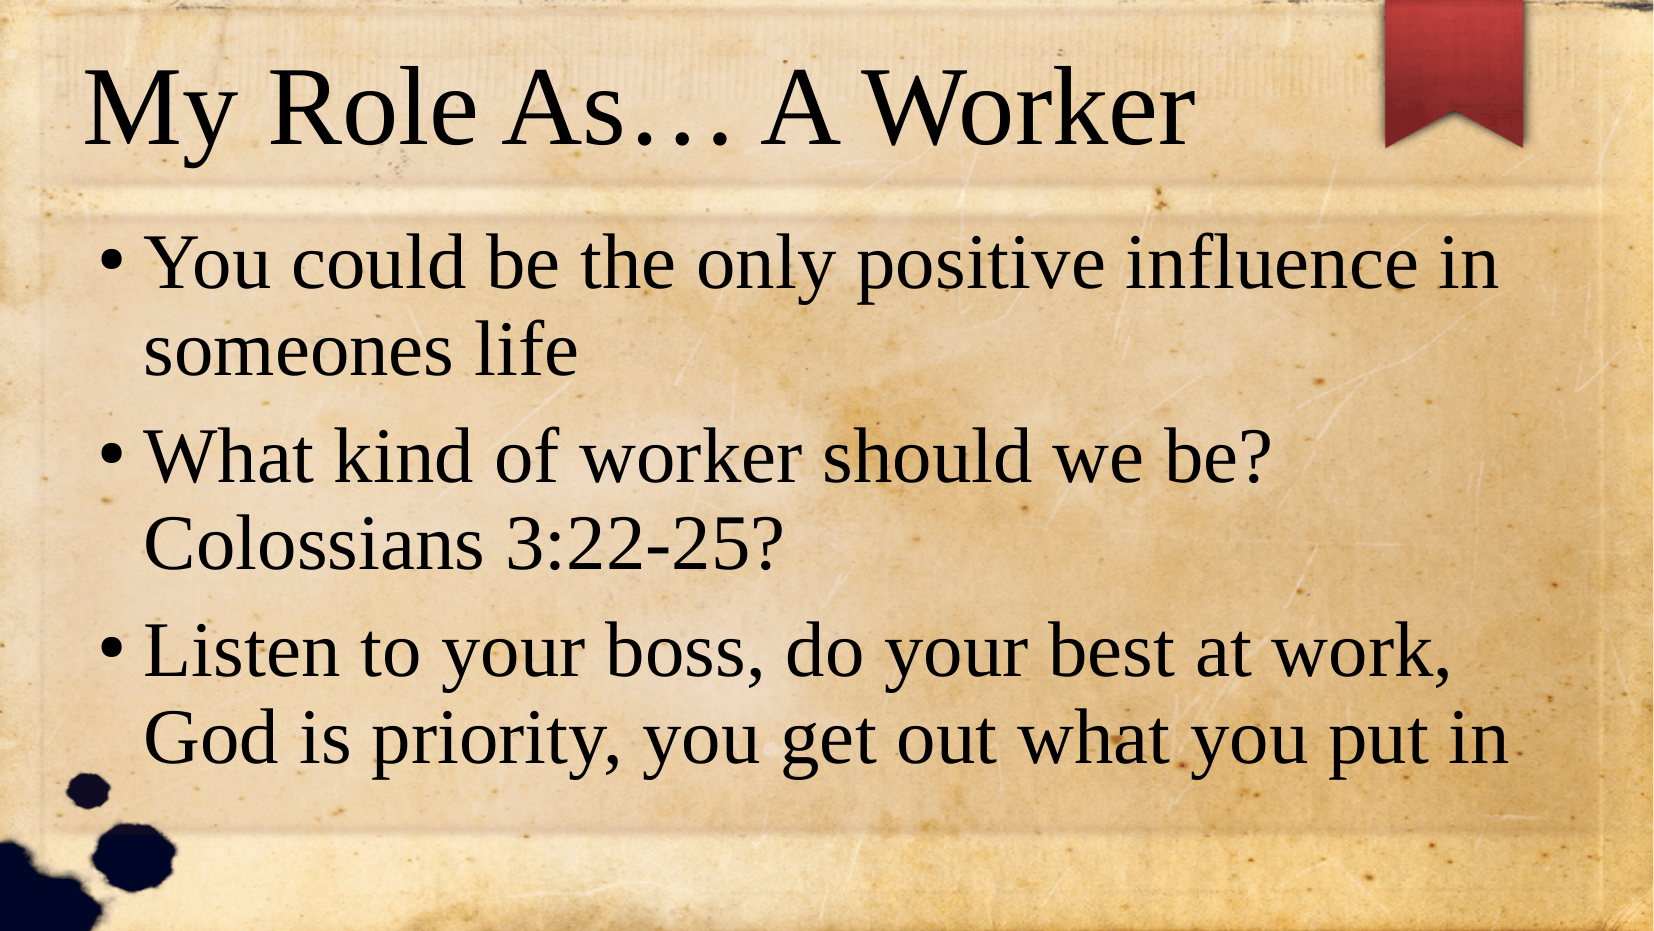

# My Role As… A Worker
You could be the only positive influence in someones life
What kind of worker should we be? Colossians 3:22-25?
Listen to your boss, do your best at work, God is priority, you get out what you put in